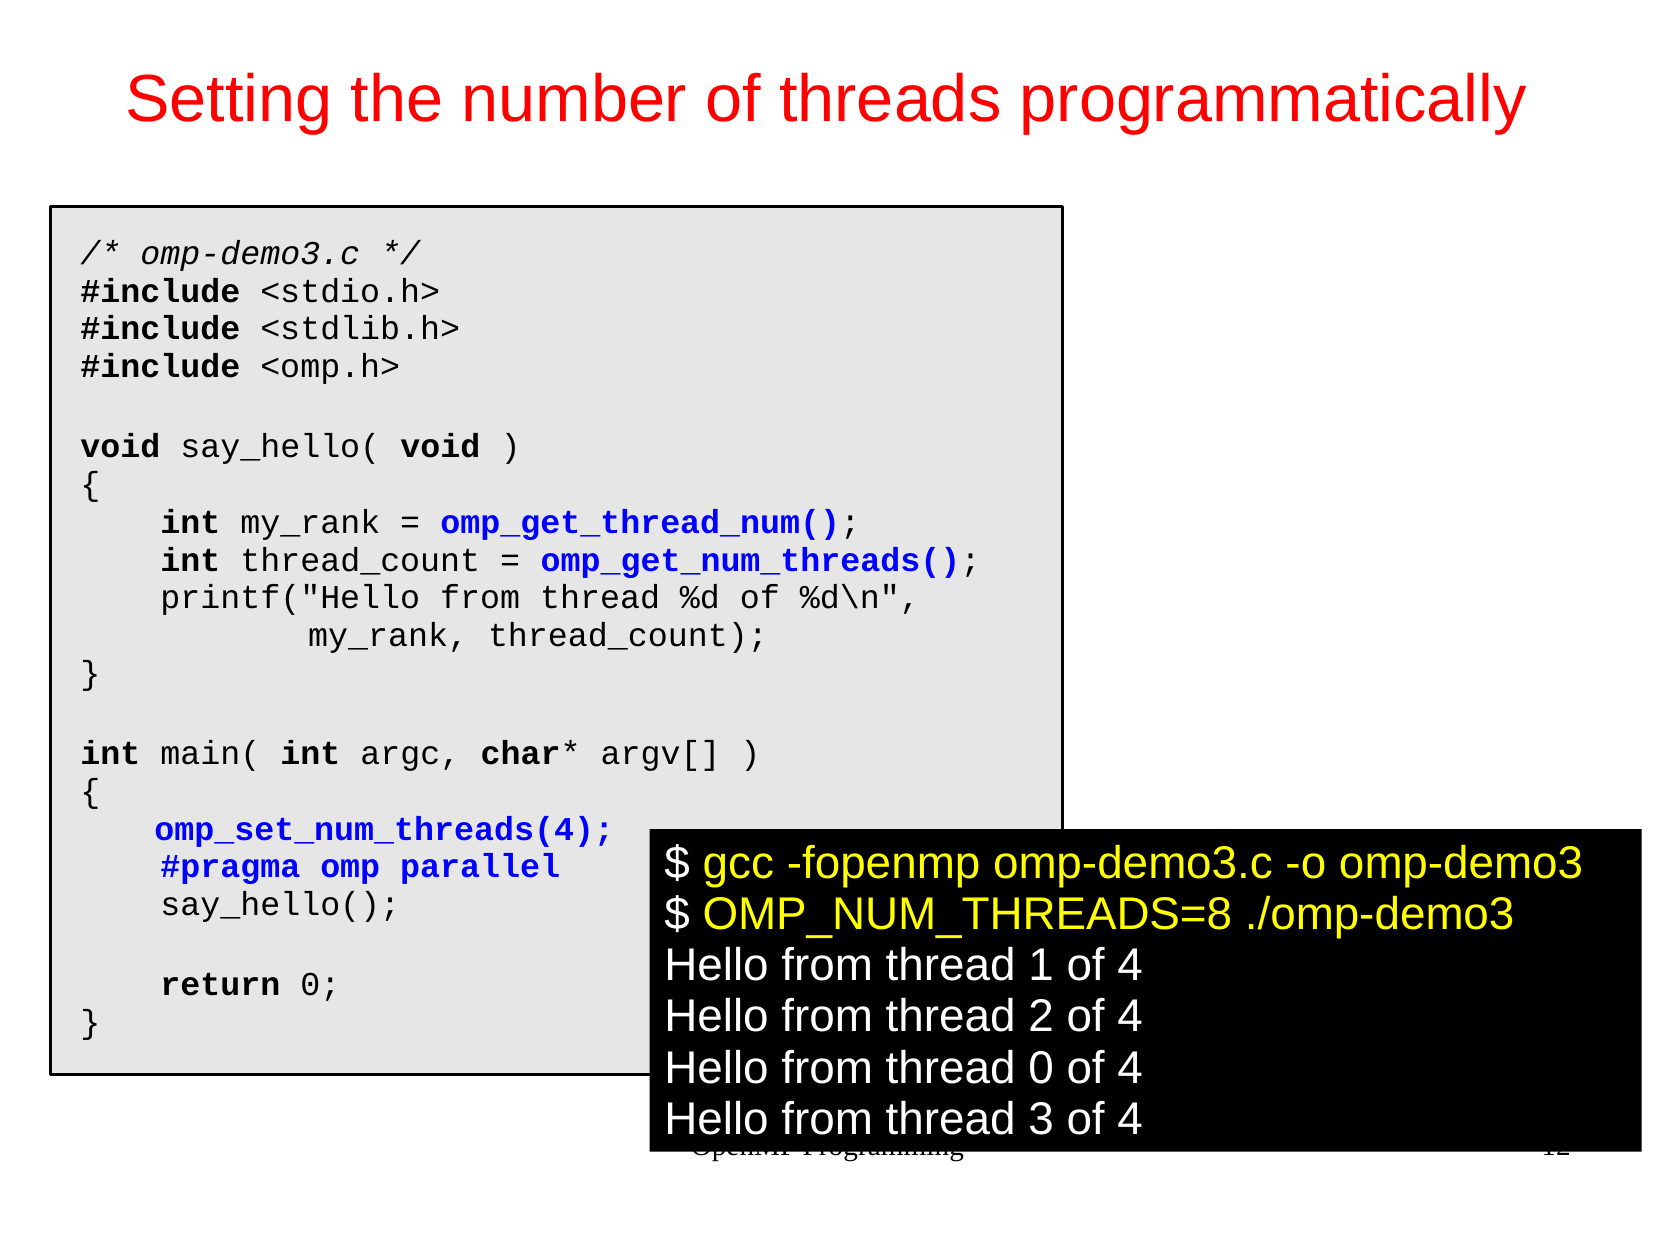

# Setting the number of threads programmatically
/* omp-demo3.c */
#include <stdio.h>
#include <stdlib.h>
#include <omp.h>
void say_hello( void )
{
 int my_rank = omp_get_thread_num();
 int thread_count = omp_get_num_threads();
 printf("Hello from thread %d of %d\n",
		 my_rank, thread_count);
}
int main( int argc, char* argv[] )
{
	omp_set_num_threads(4);
 #pragma omp parallel
 say_hello();
 return 0;
}
$ gcc -fopenmp omp-demo3.c -o omp-demo3
$ OMP_NUM_THREADS=8 ./omp-demo3
Hello from thread 1 of 4
Hello from thread 2 of 4
Hello from thread 0 of 4
Hello from thread 3 of 4
OpenMP Programming
12